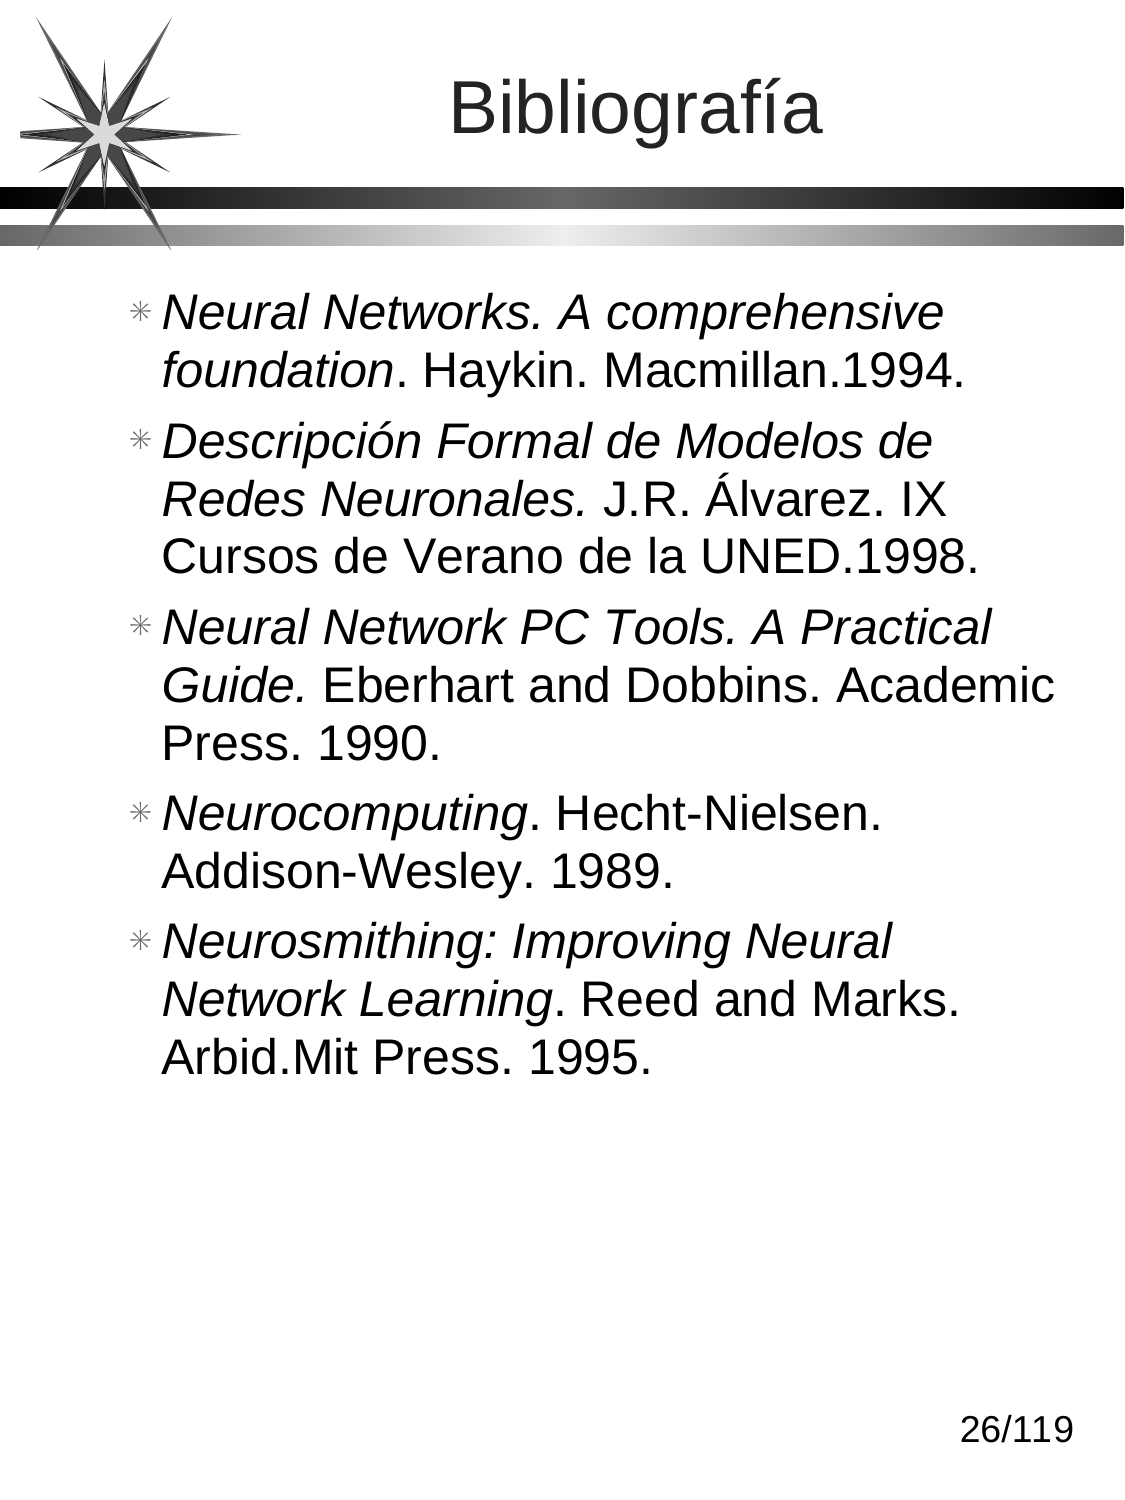

# Bibliografía
Neural Networks. A comprehensive foundation. Haykin. Macmillan.1994.
Descripción Formal de Modelos de Redes Neuronales. J.R. Álvarez. IX Cursos de Verano de la UNED.1998.
Neural Network PC Tools. A Practical Guide. Eberhart and Dobbins. Academic Press. 1990.
Neurocomputing. Hecht-Nielsen. Addison-Wesley. 1989.
Neurosmithing: Improving Neural Network Learning. Reed and Marks. Arbid.Mit Press. 1995.